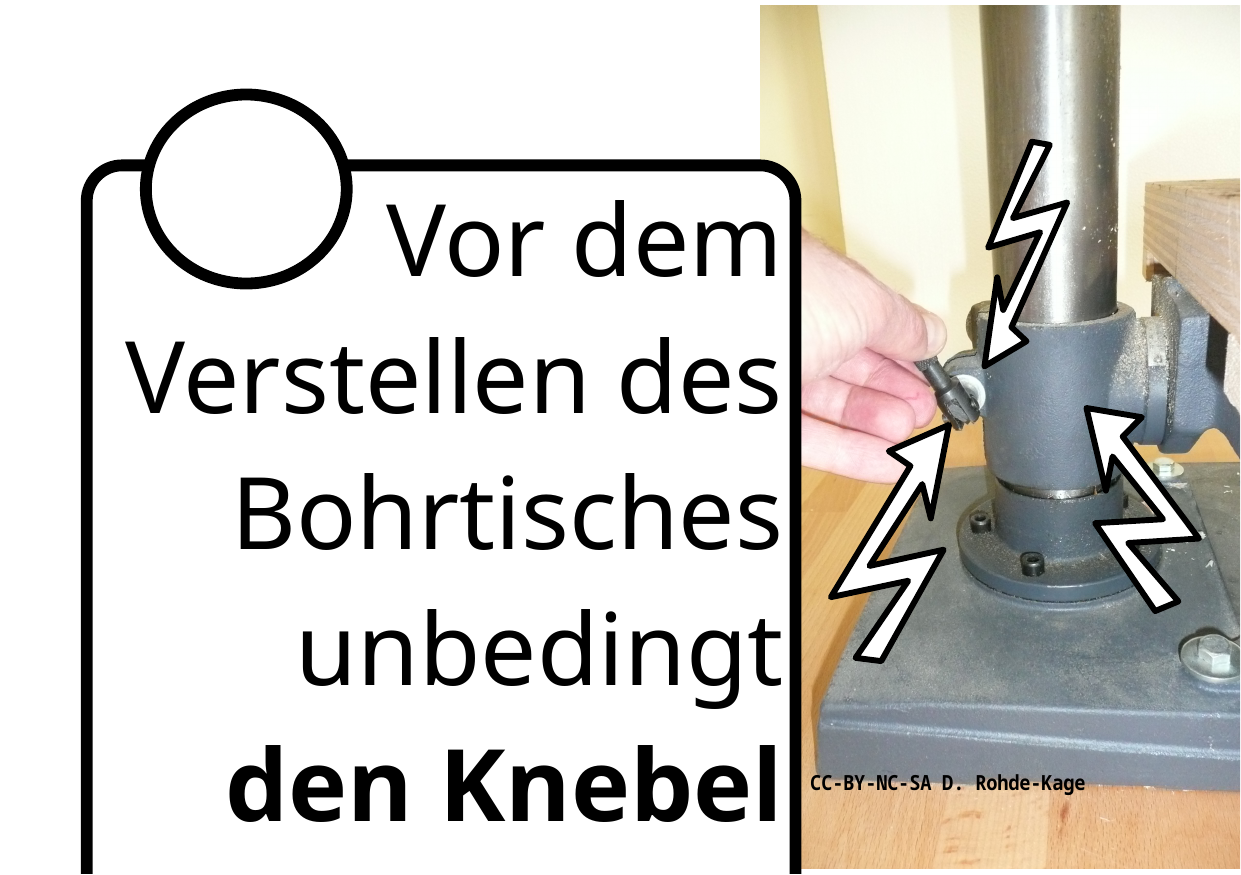

Vor dem Verstellen des
Bohrtisches unbedingt den Knebel lösen!
CC-BY-NC-SA D. Rohde-Kage